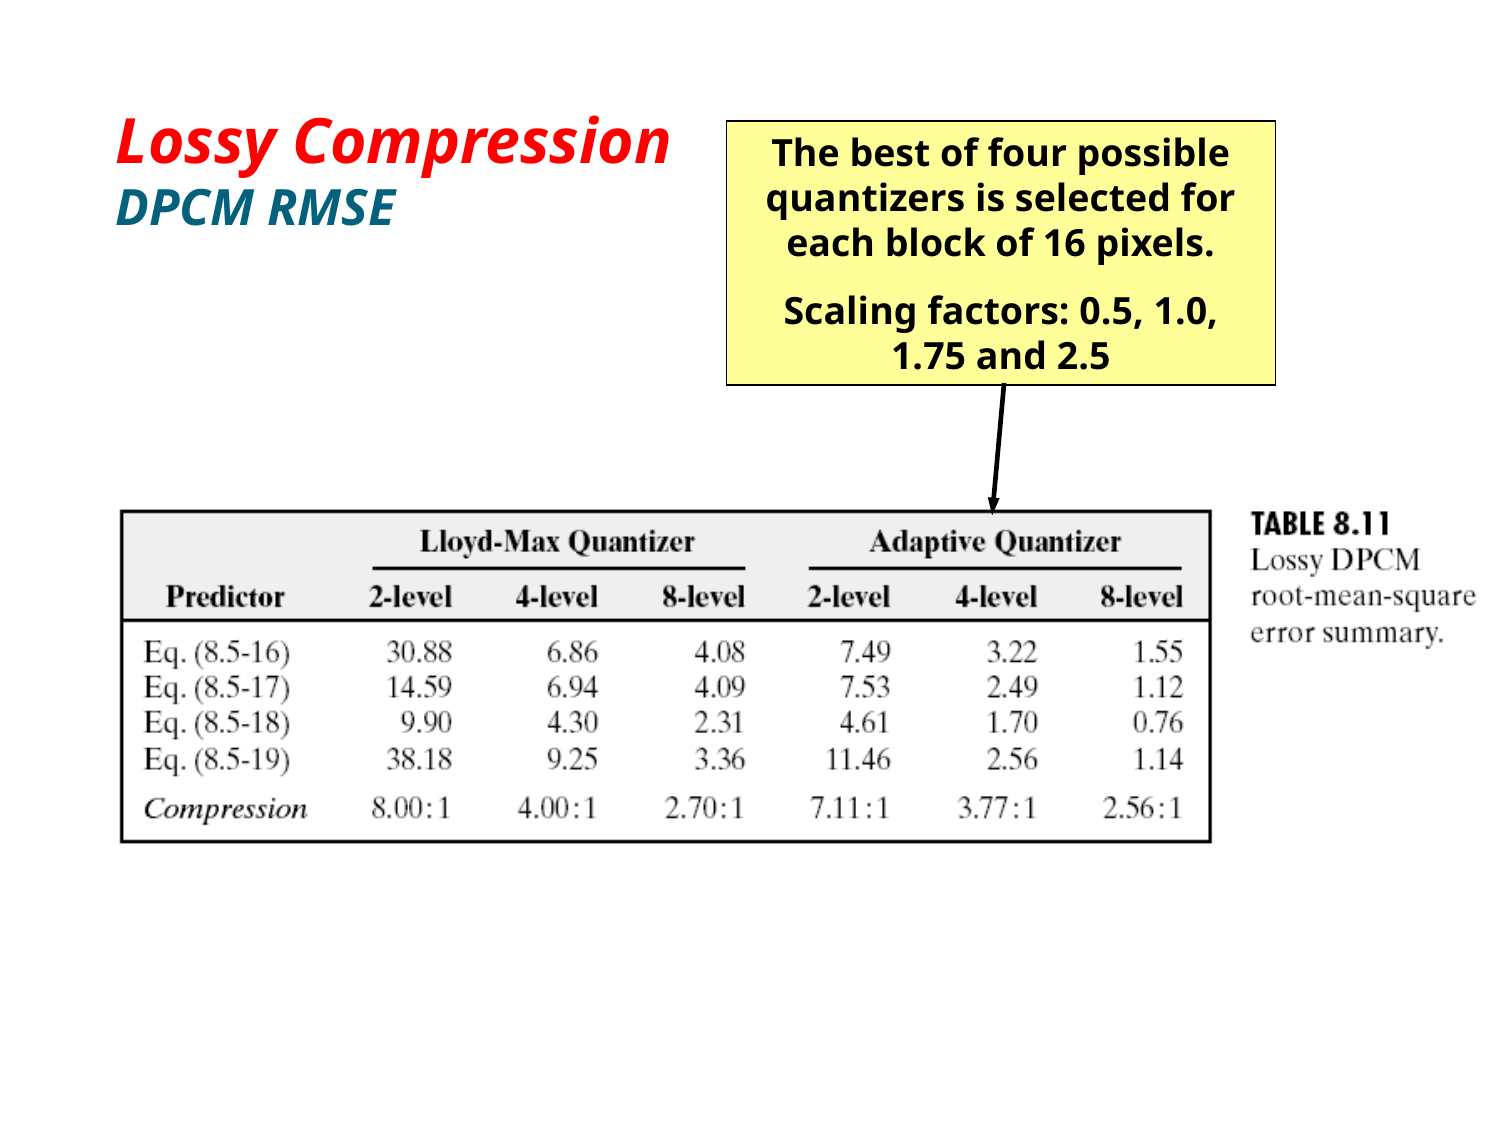

Lossy Compression
DPCM RMSE
The best of four possible quantizers is selected for each block of 16 pixels.
Scaling factors: 0.5, 1.0, 1.75 and 2.5